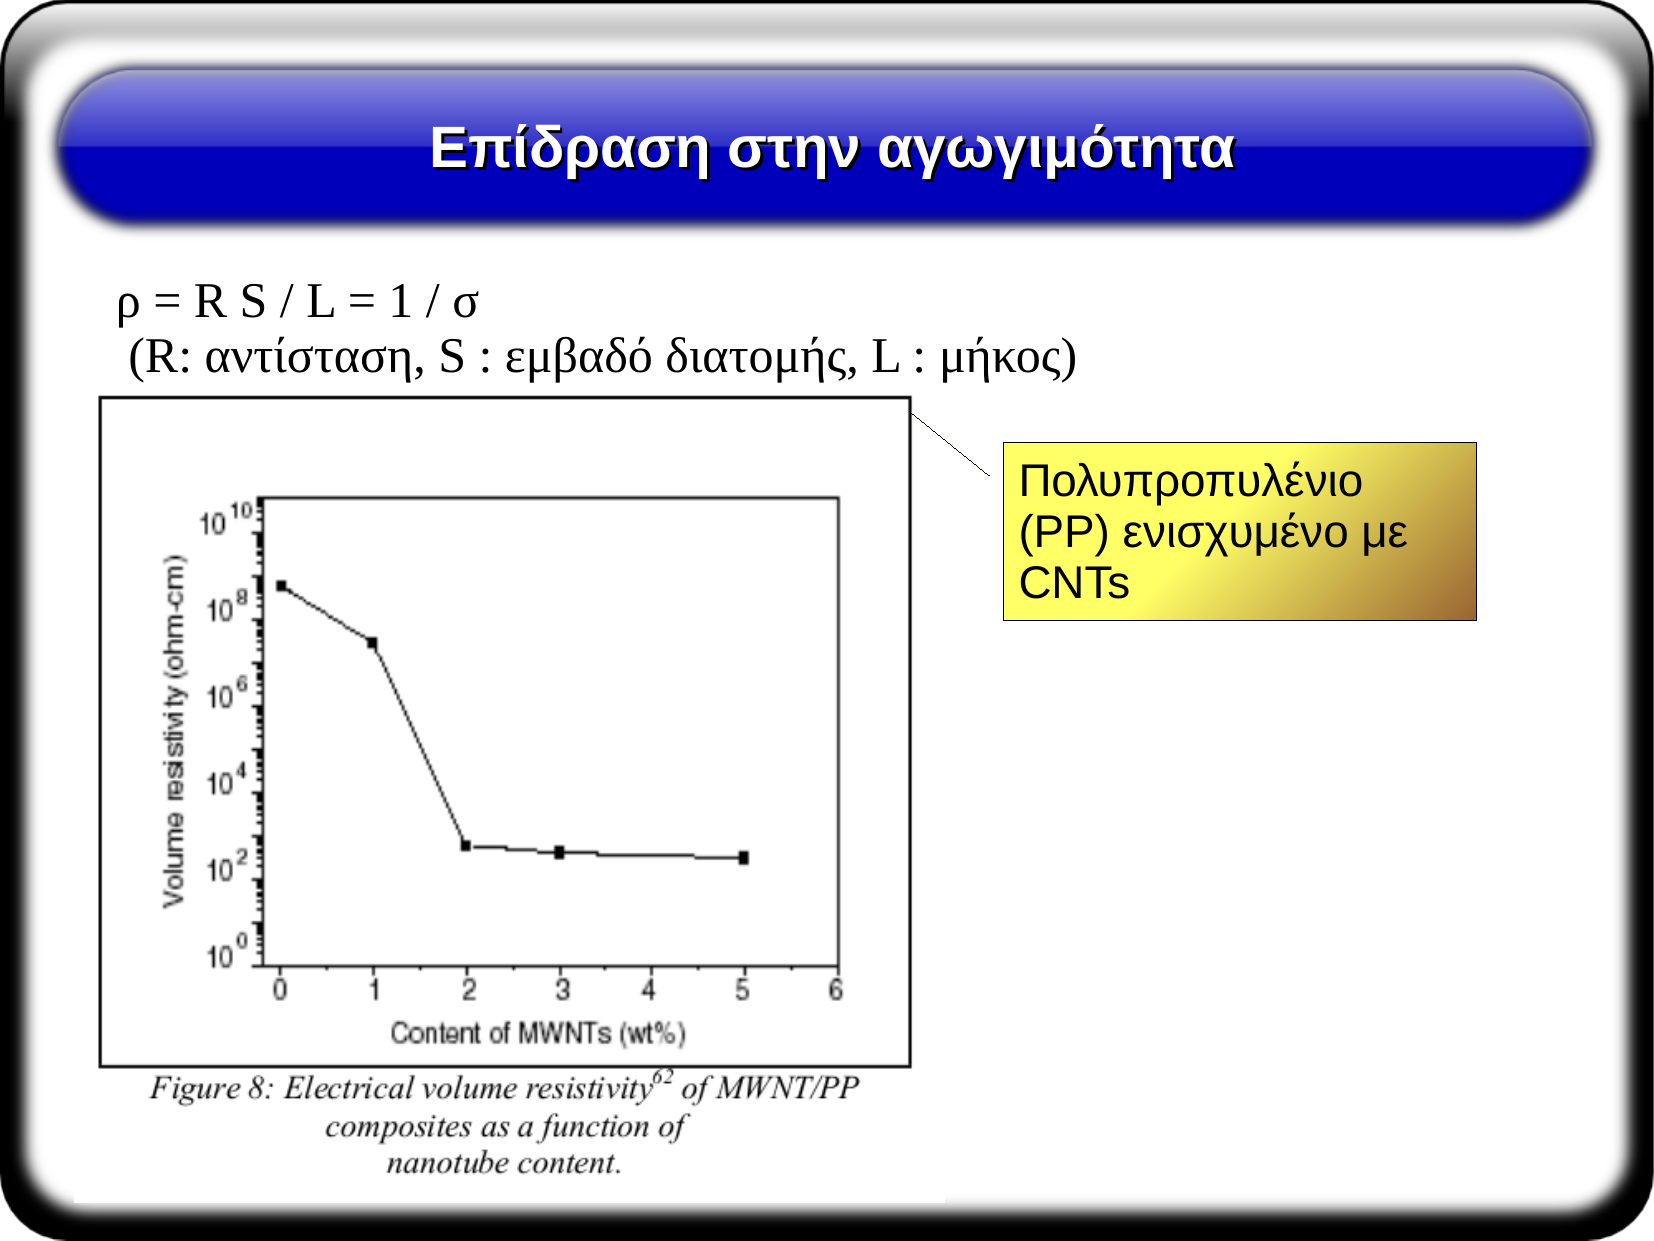

# Επίδραση στην αγωγιμότητα
 ρ = R S / L = 1 / σ
 (R: αντίσταση, S : εμβαδό διατομής, L : μήκος)
Πολυπροπυλένιο (PP) ενισχυμένο με CNTs